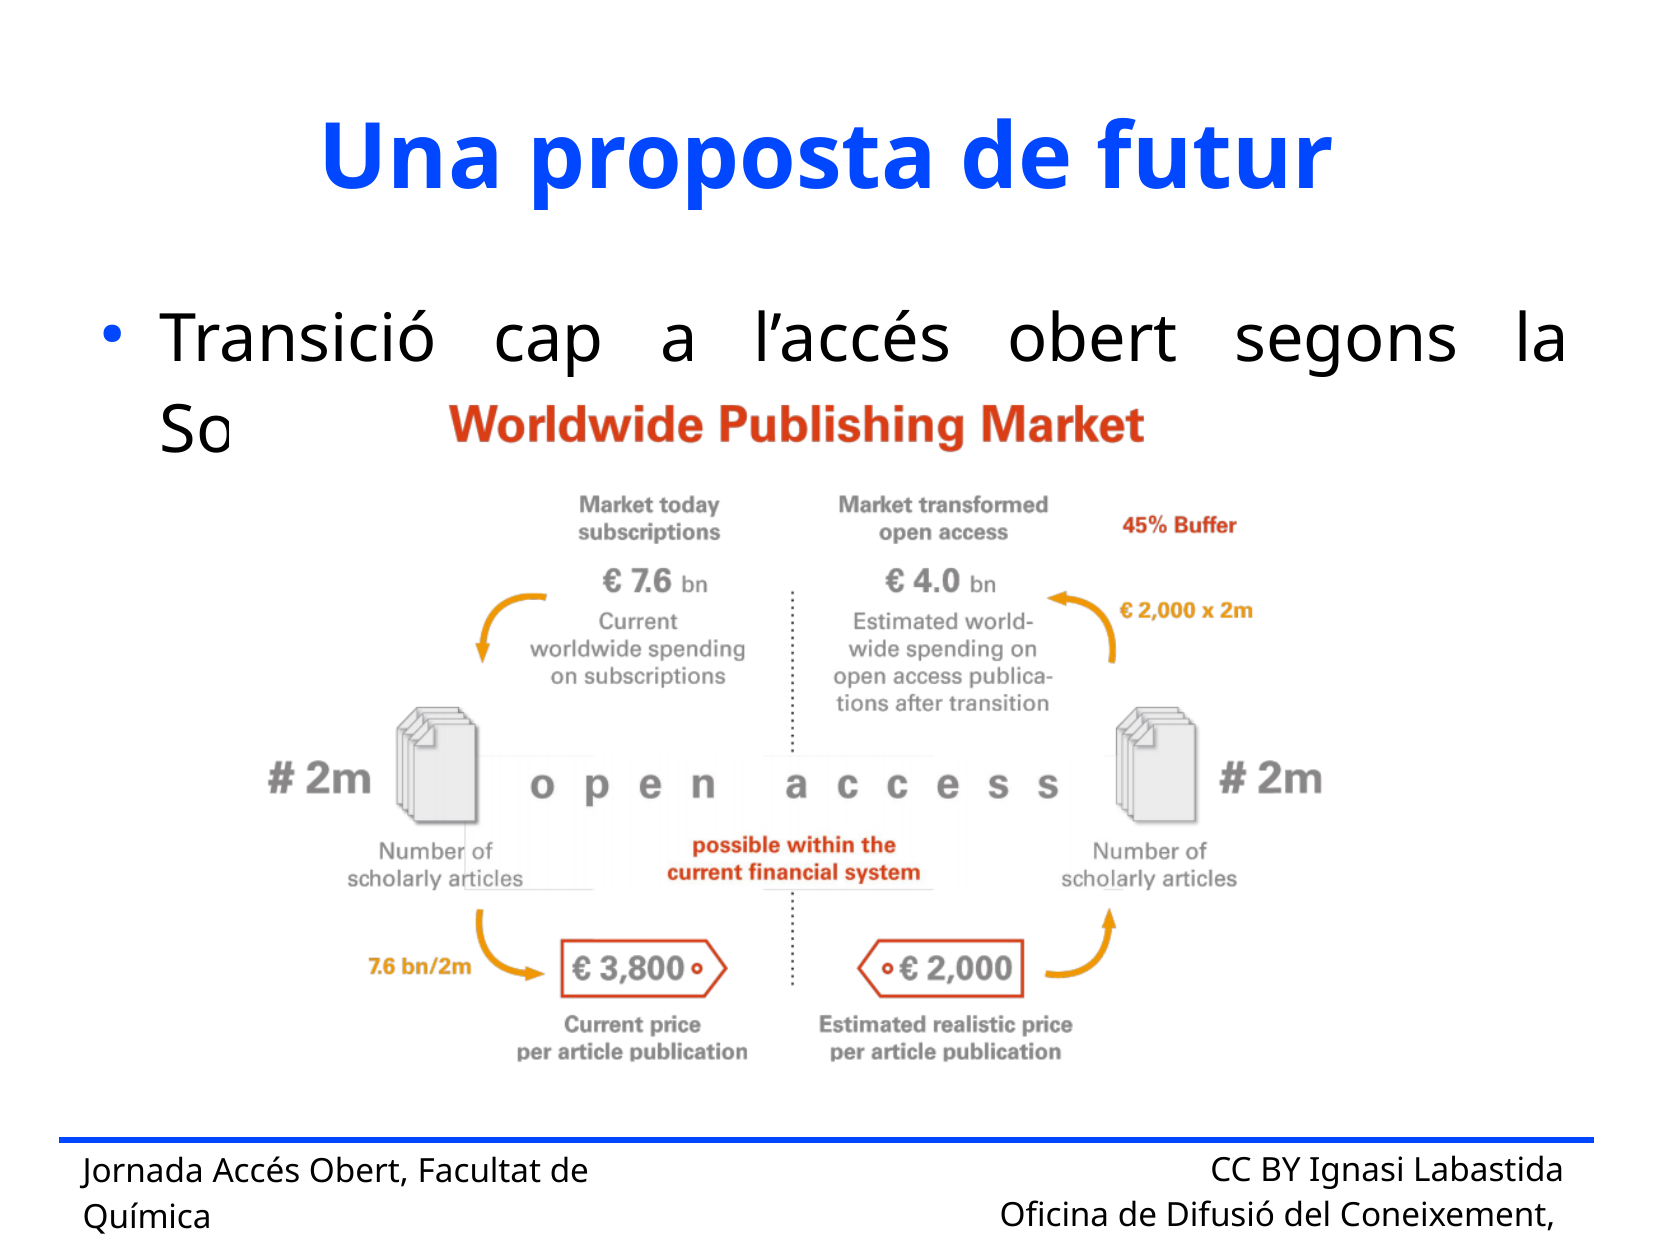

# Una proposta de futur
Transició cap a l’accés obert segons la Societat Max Planck